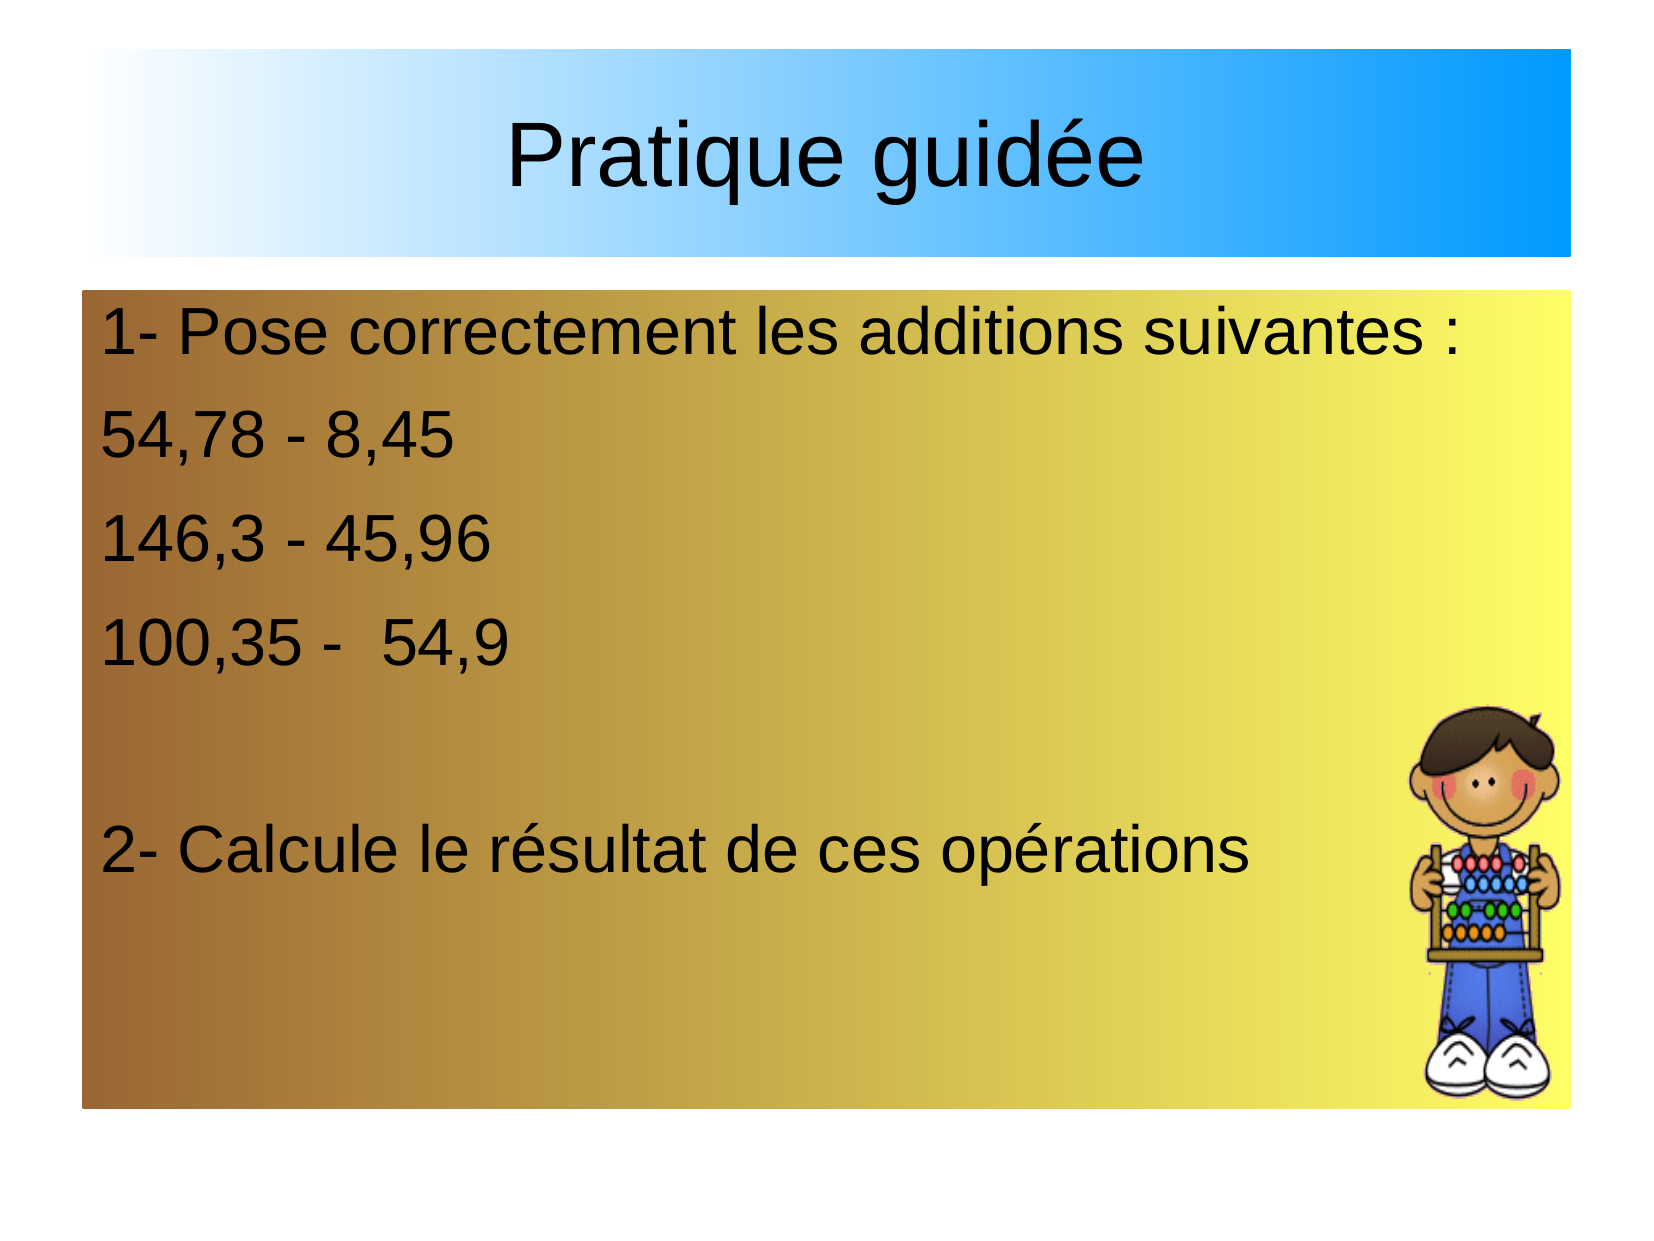

# Pratique guidée
1- Pose correctement les additions suivantes :
54,78 - 8,45
146,3 - 45,96
100,35 - 54,9
2- Calcule le résultat de ces opérations